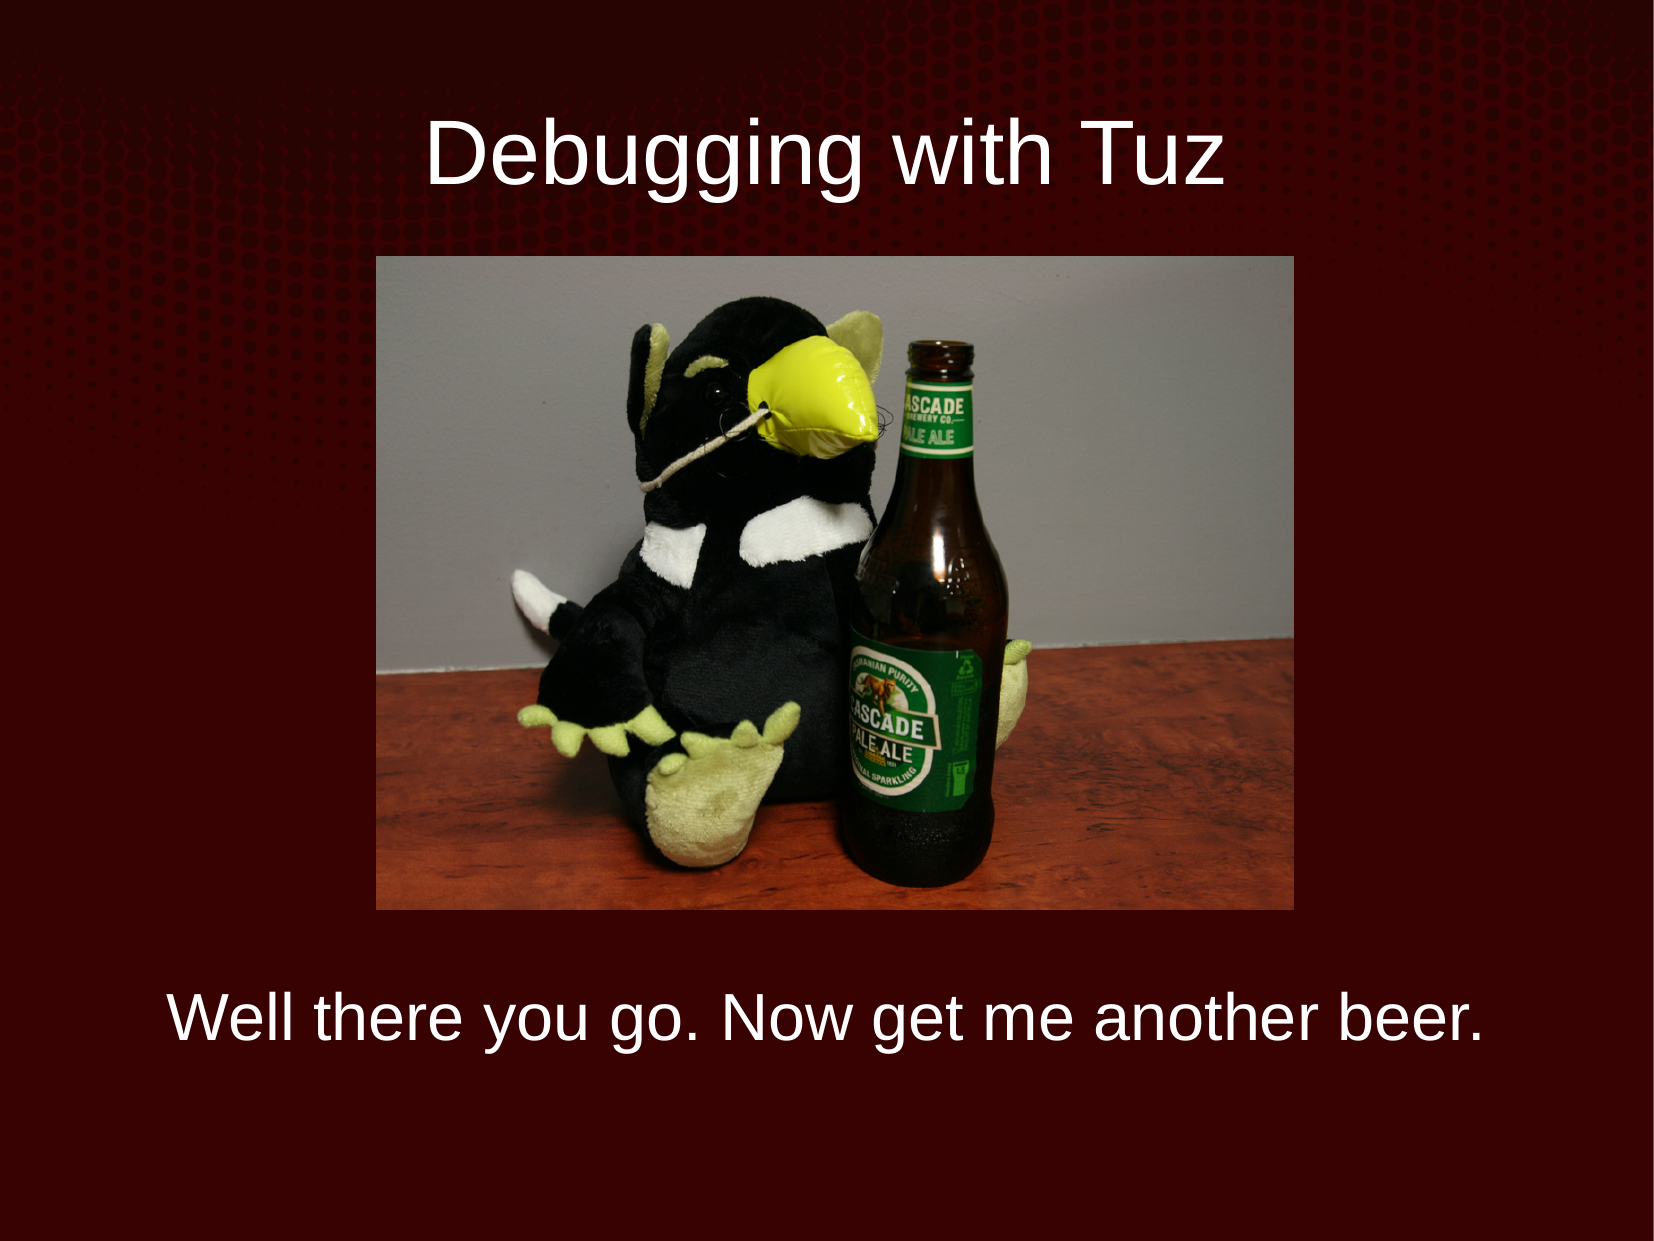

# Debugging with Tuz
Well there you go. Now get me another beer.